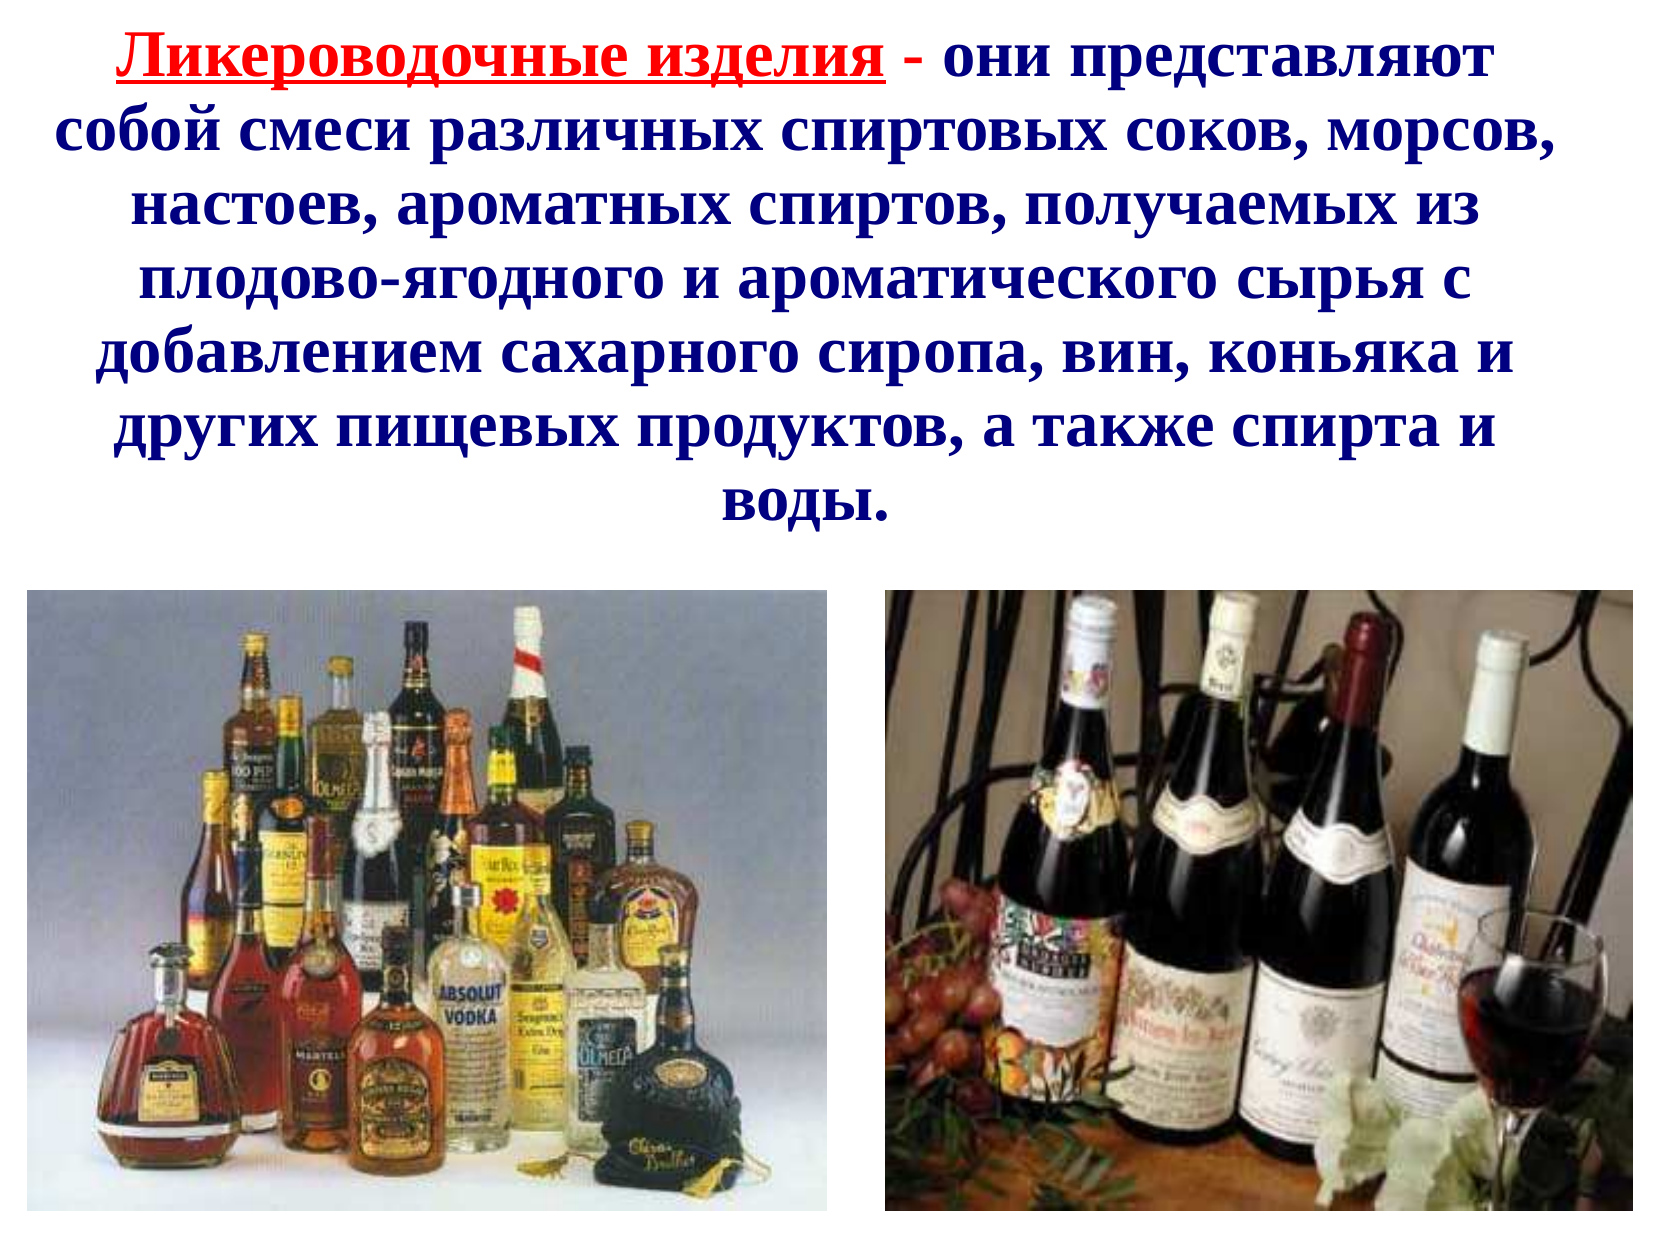

# Ликероводочные изделия - они представляют собой смеси различных спиртовых соков, морсов, настоев, ароматных спиртов, получаемых из плодово-ягодного и ароматического сырья с добавлением сахарного сиропа, вин, коньяка и других пищевых продуктов, а также спирта и воды.